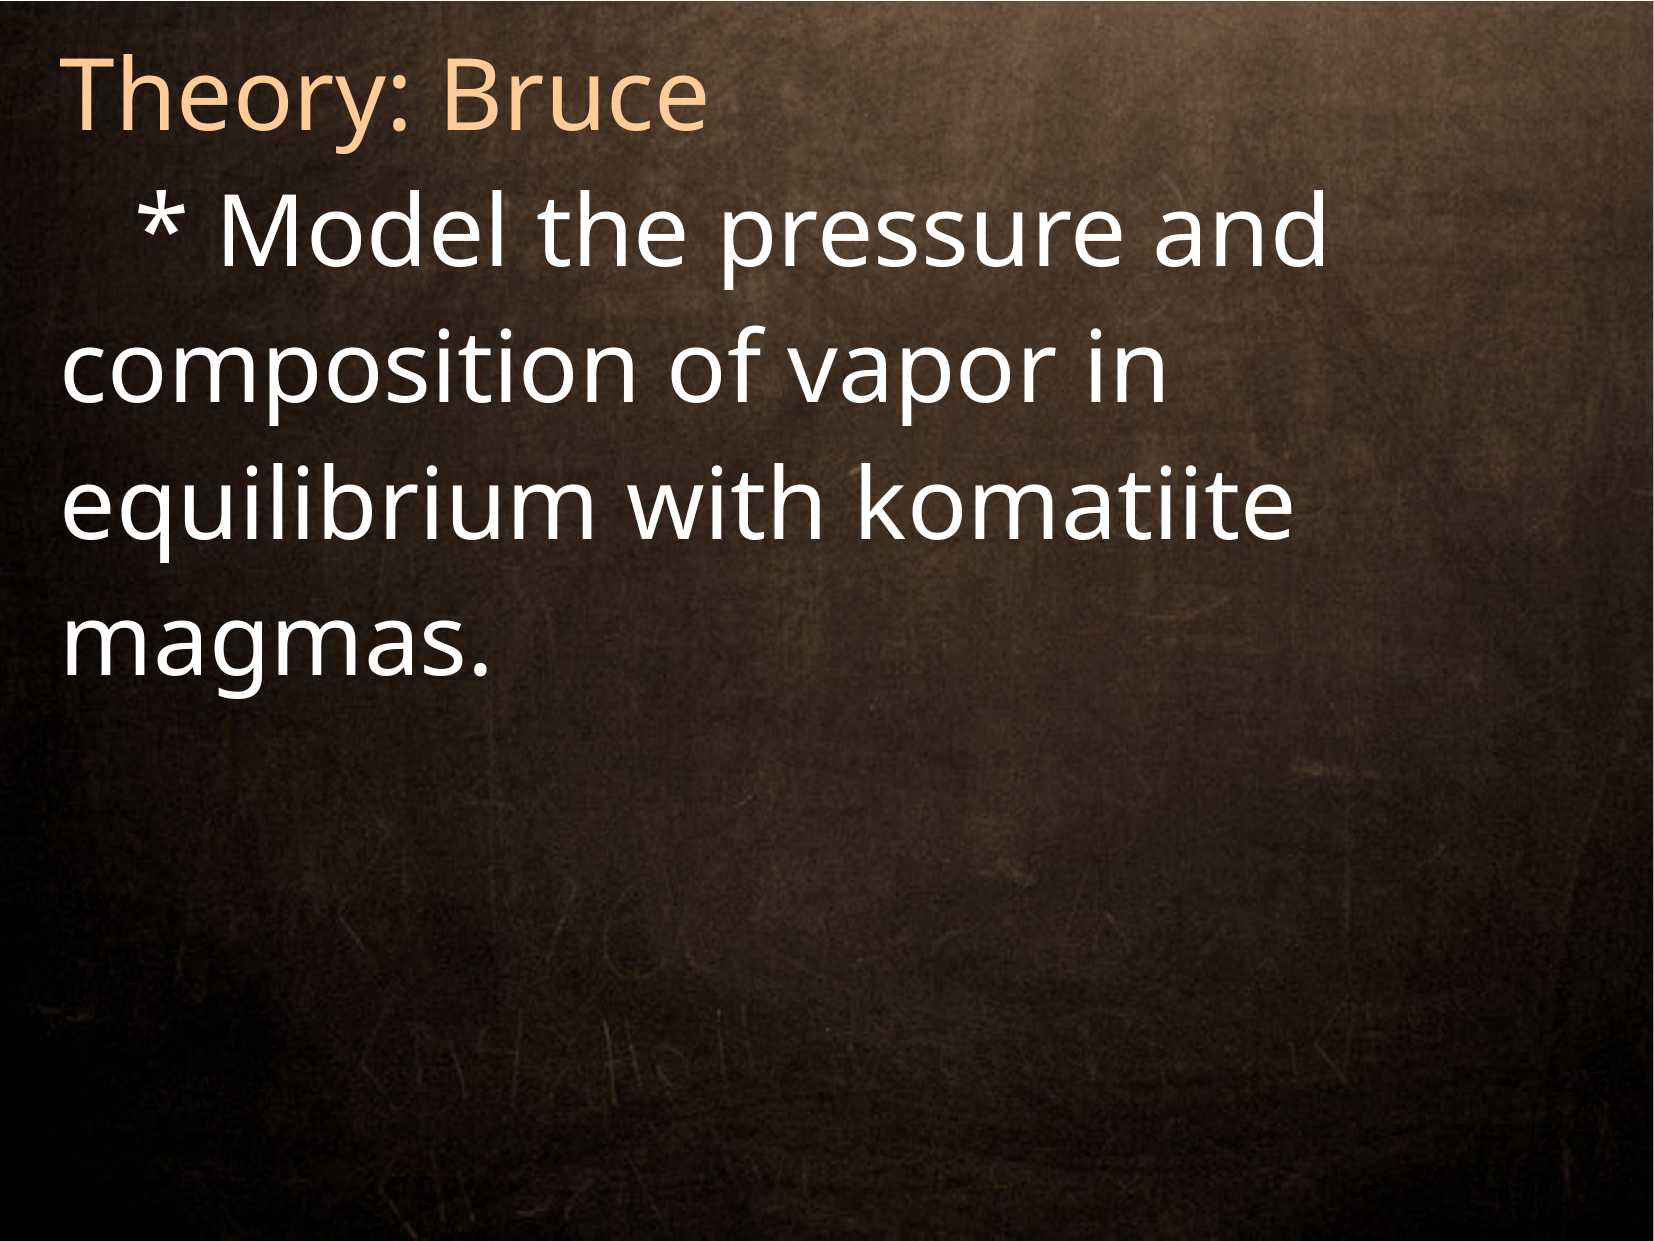

Theory: Bruce
	* Model the pressure and composition of vapor in equilibrium with komatiite magmas.